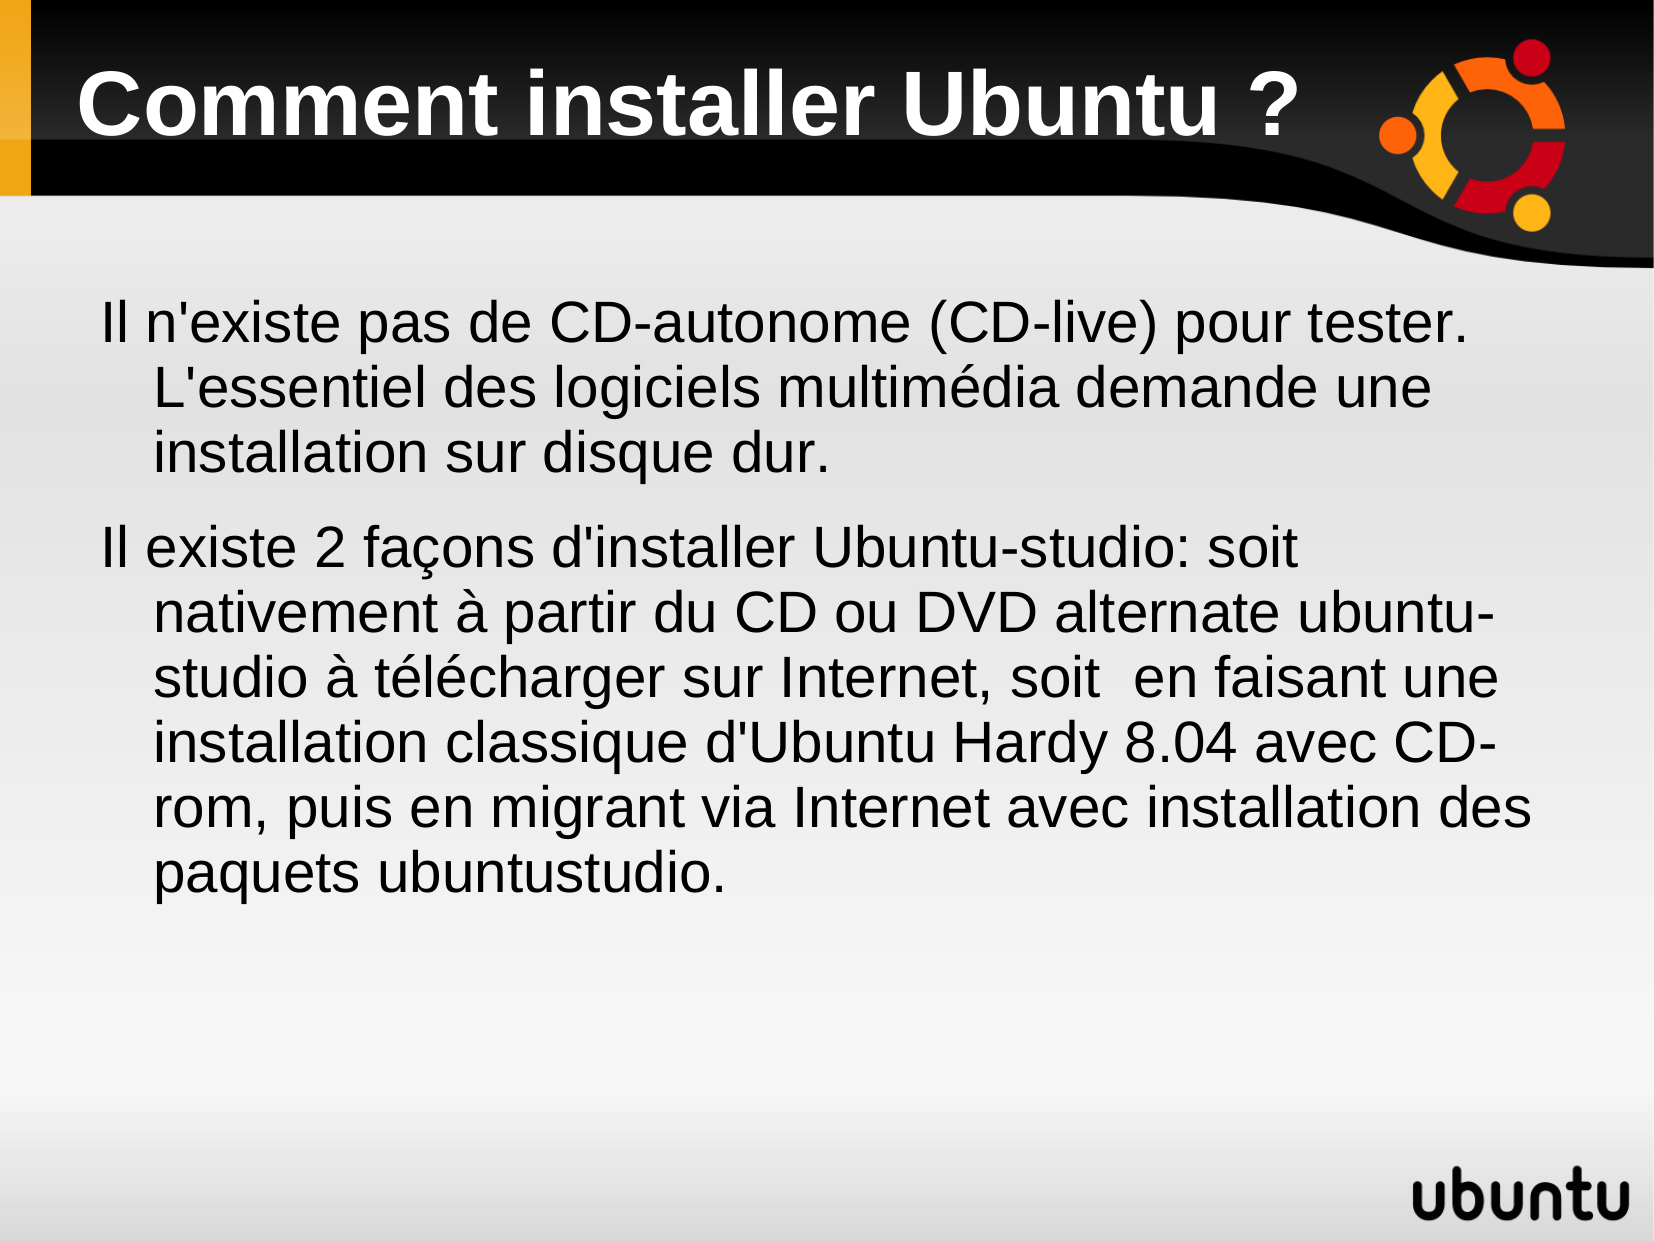

# Comment installer Ubuntu ?
Il n'existe pas de CD-autonome (CD-live) pour tester. L'essentiel des logiciels multimédia demande une installation sur disque dur.
Il existe 2 façons d'installer Ubuntu-studio: soit nativement à partir du CD ou DVD alternate ubuntu-studio à télécharger sur Internet, soit en faisant une installation classique d'Ubuntu Hardy 8.04 avec CD-rom, puis en migrant via Internet avec installation des paquets ubuntustudio.